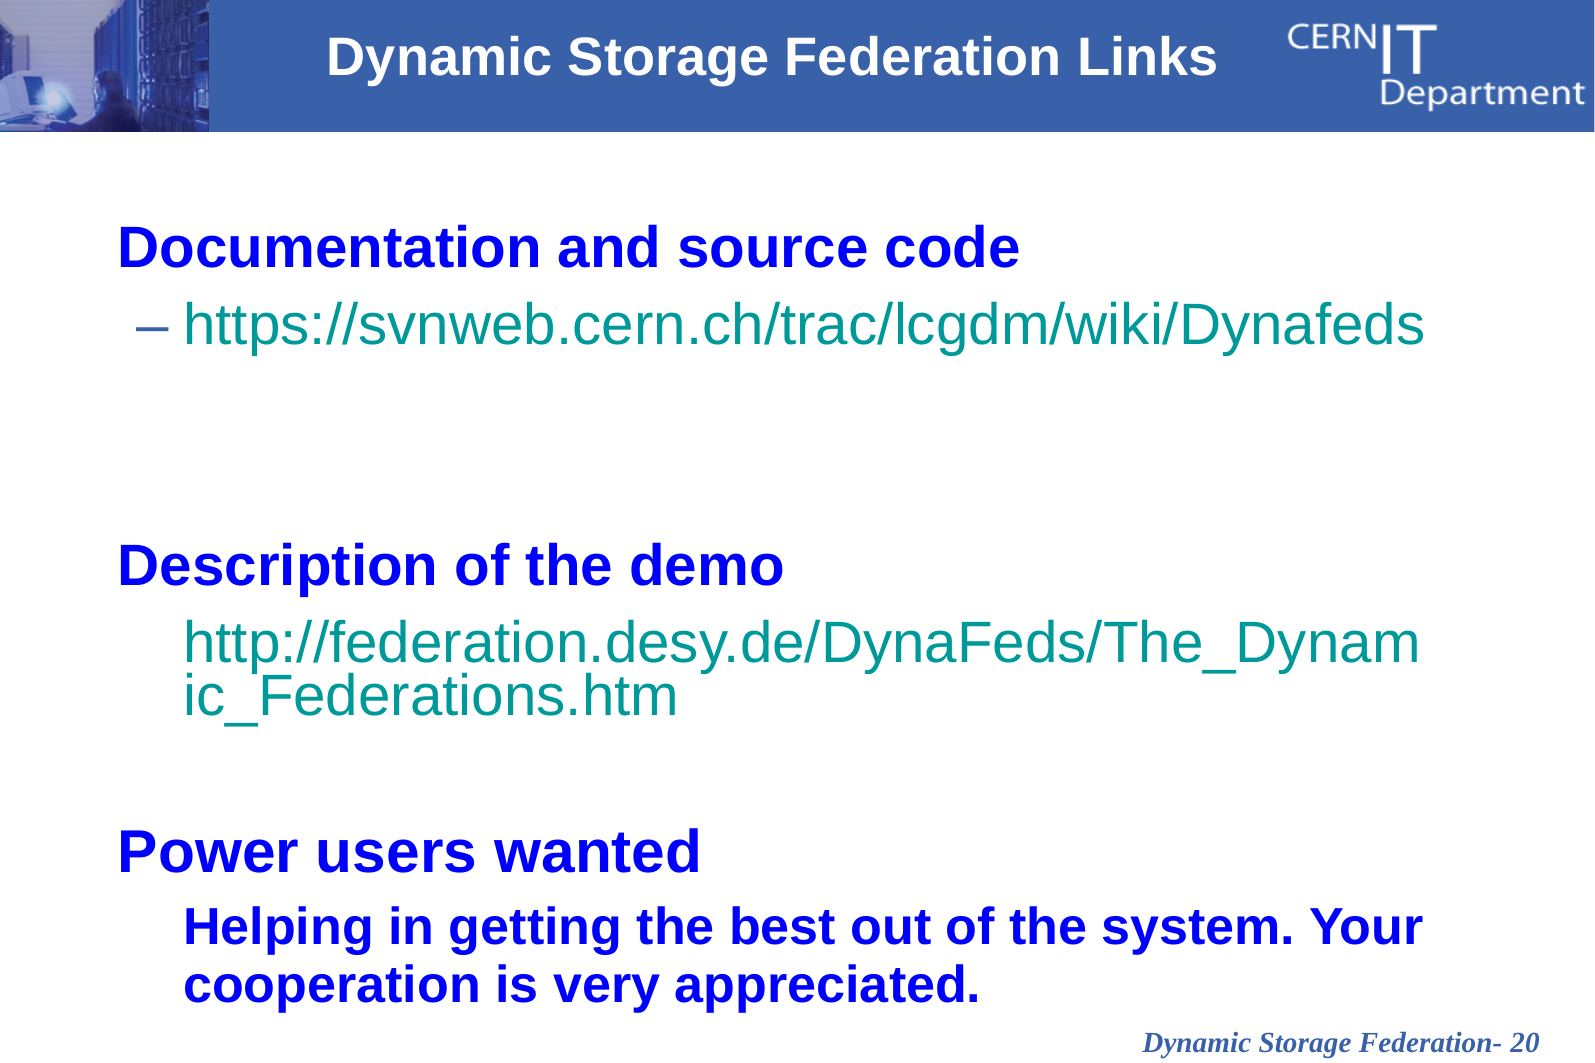

Dynamic Storage Federation Links
# Documentation and source code
https://svnweb.cern.ch/trac/lcgdm/wiki/Dynafeds
Description of the demo
http://federation.desy.de/DynaFeds/The_Dynamic_Federations.htm
Power users wanted
Helping in getting the best out of the system. Your cooperation is very appreciated.